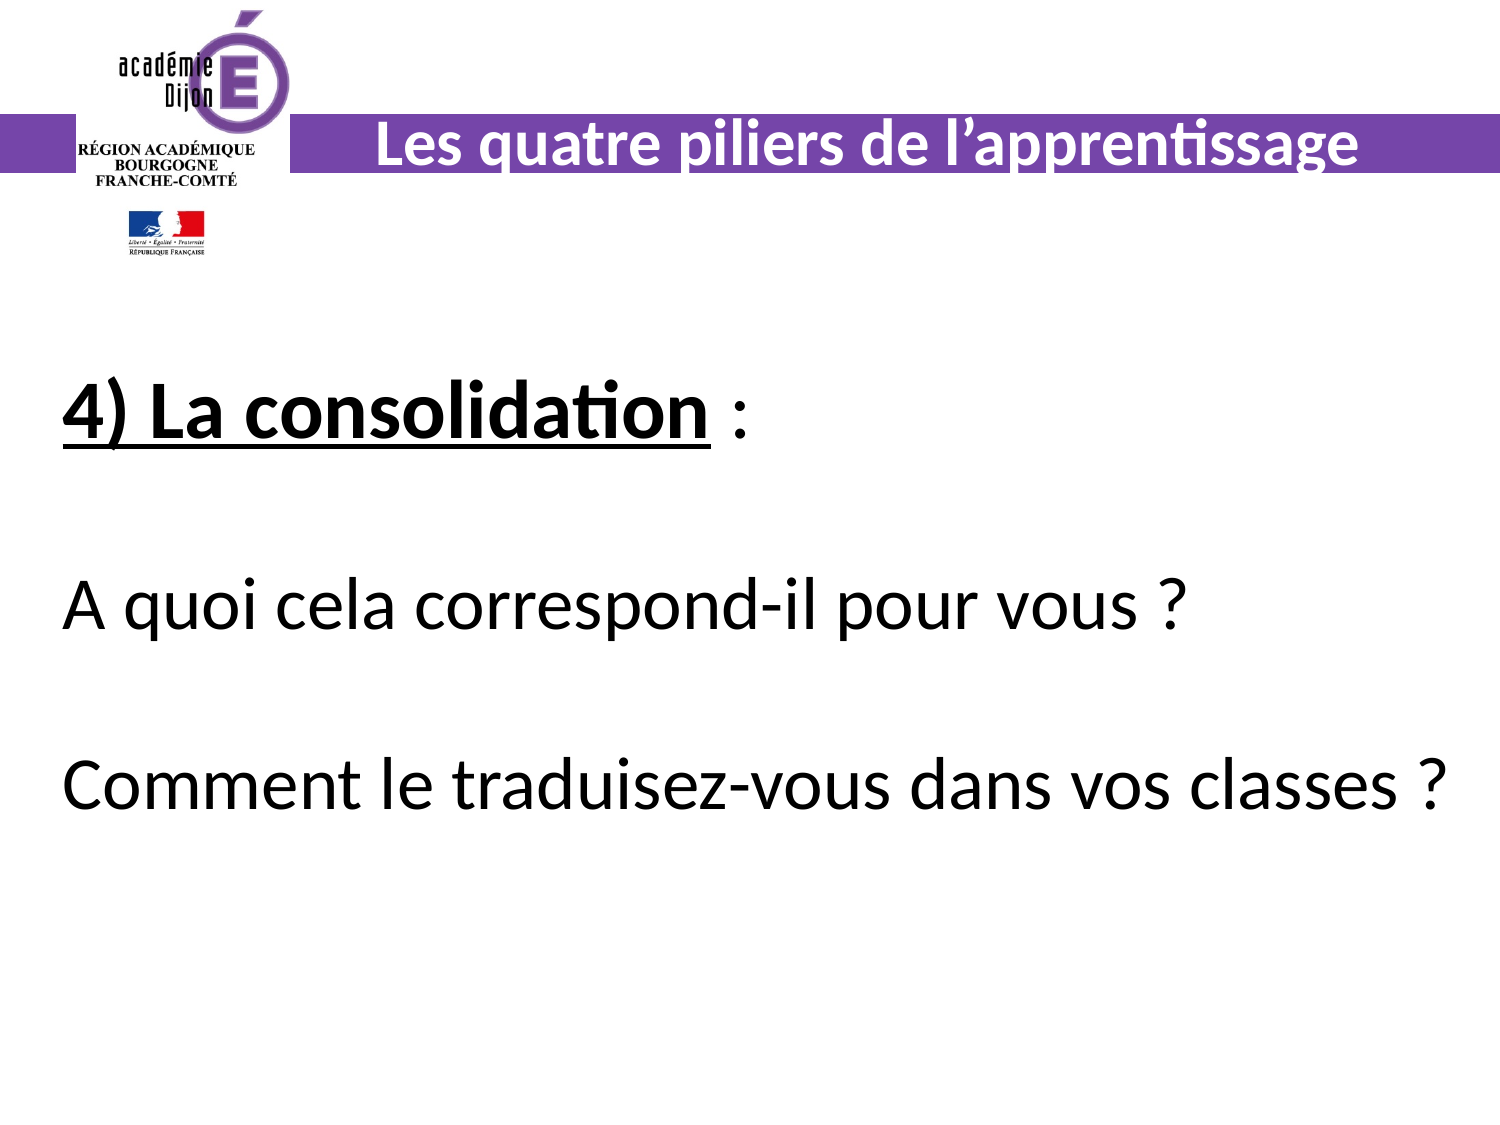

# Les quatre piliers de l’apprentissage
4) La consolidation :
A quoi cela correspond-il pour vous ?
Comment le traduisez-vous dans vos classes ?